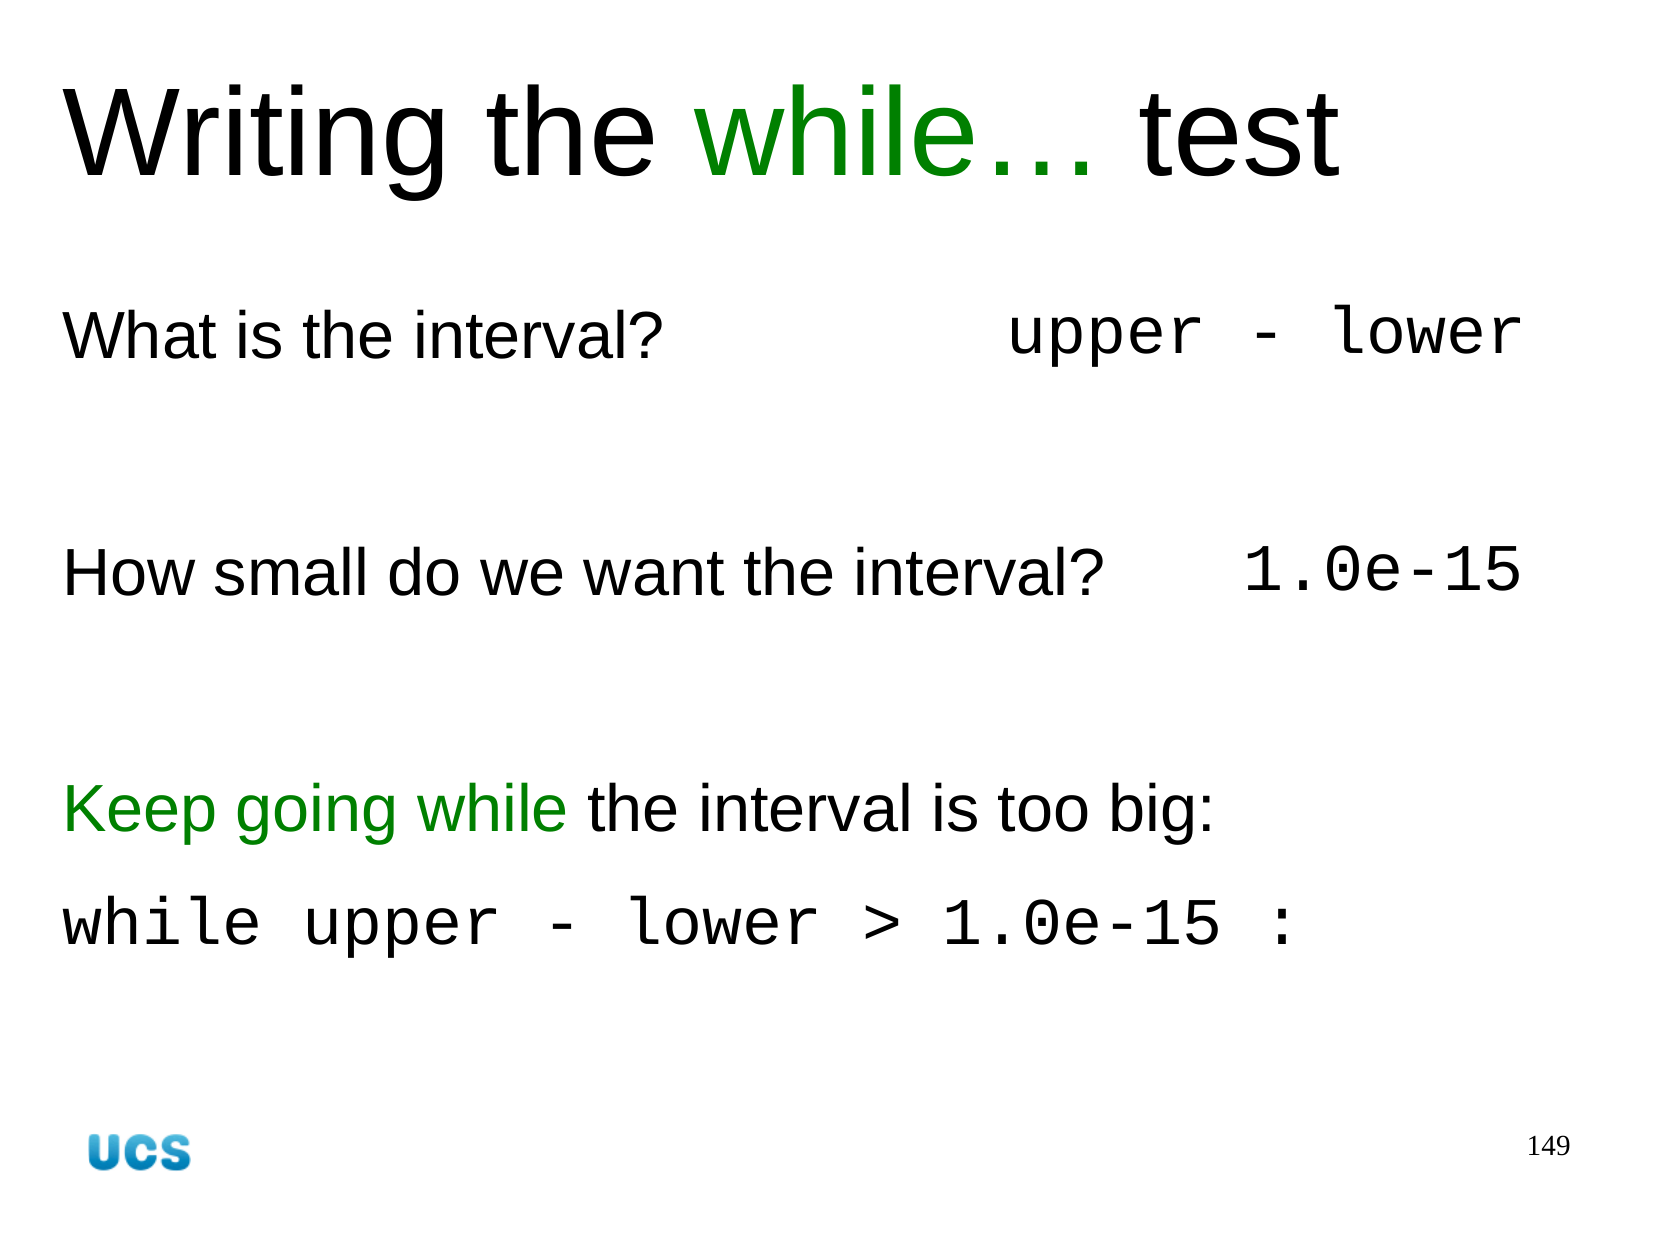

Writing the while… test
upper - lower
What is the interval?
1.0e-15
How small do we want the interval?
Keep going while the interval is too big:
while upper - lower > 1.0e-15 :
149